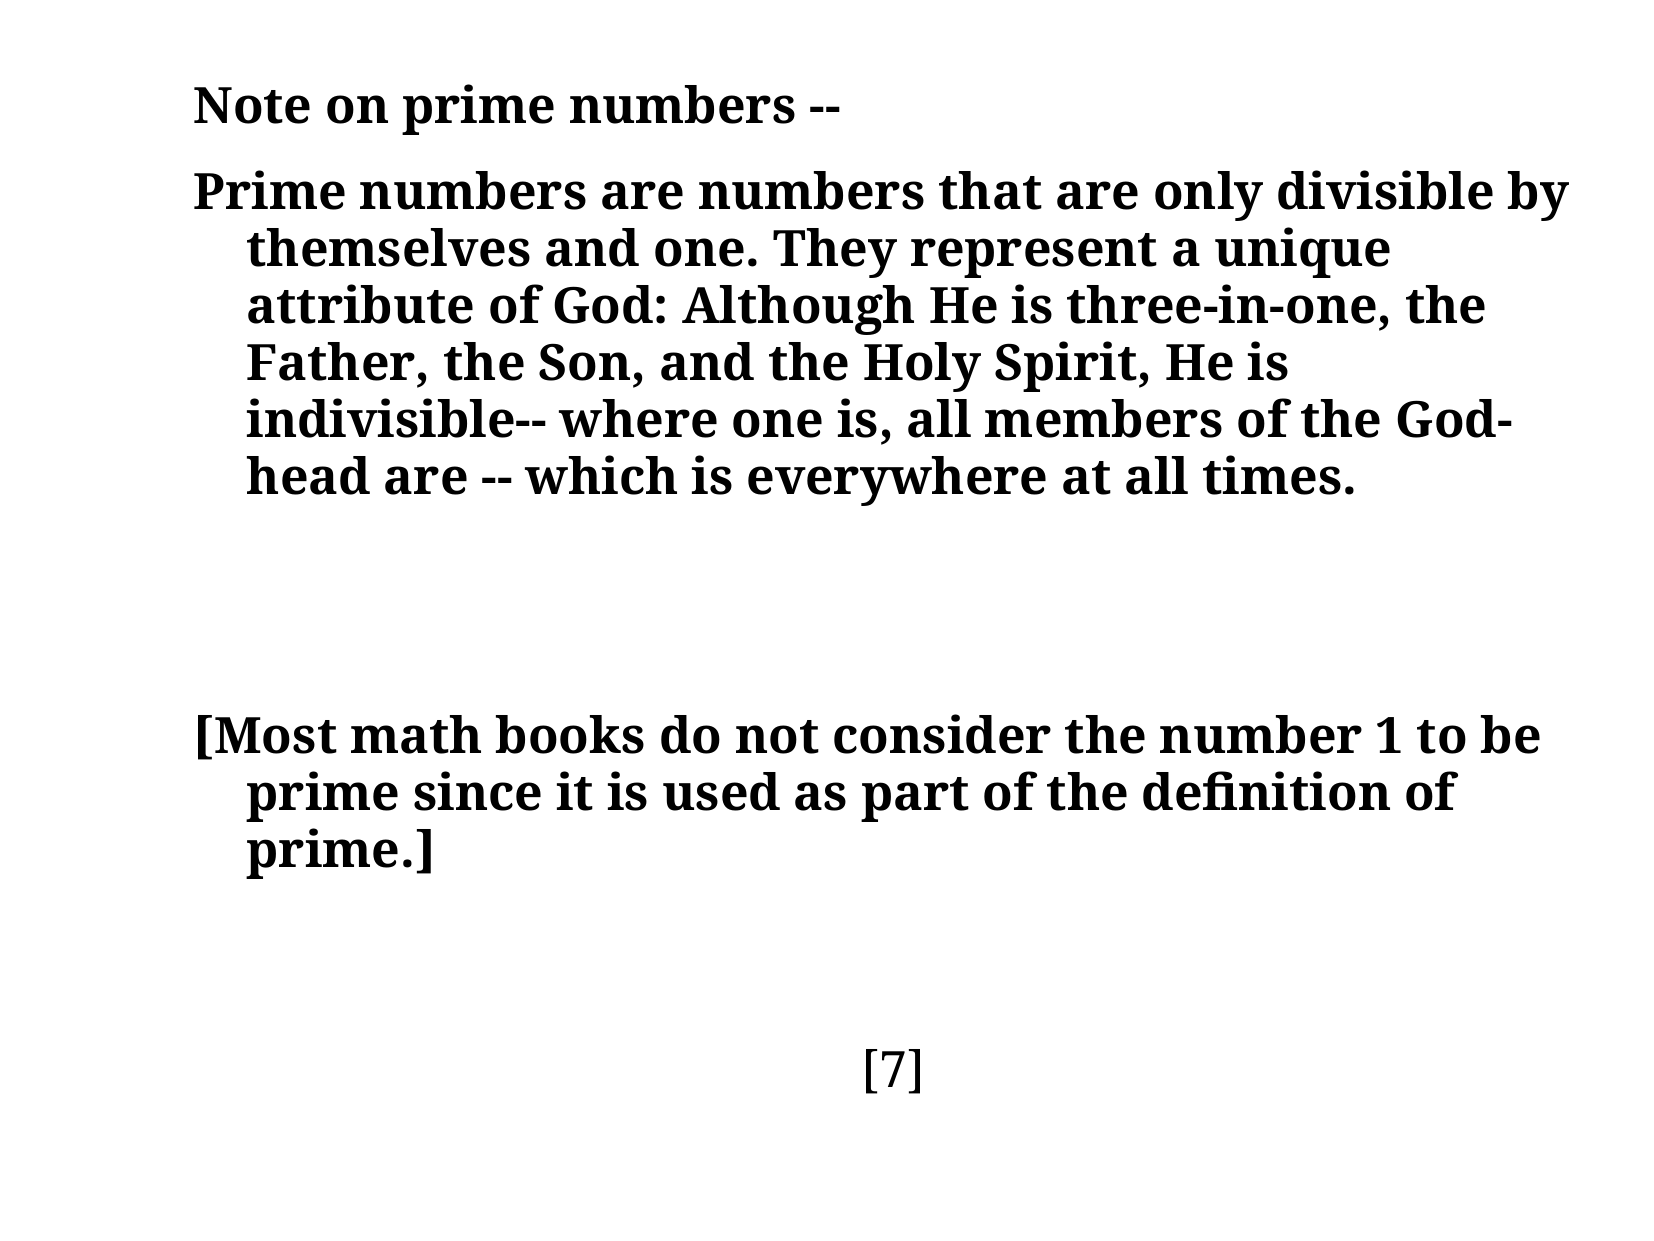

# Note on prime numbers --
Prime numbers are numbers that are only divisible by themselves and one. They represent a unique attribute of God: Although He is three-in-one, the Father, the Son, and the Holy Spirit, He is indivisible-- where one is, all members of the God-head are -- which is everywhere at all times.
[Most math books do not consider the number 1 to be prime since it is used as part of the definition of prime.]
[7]